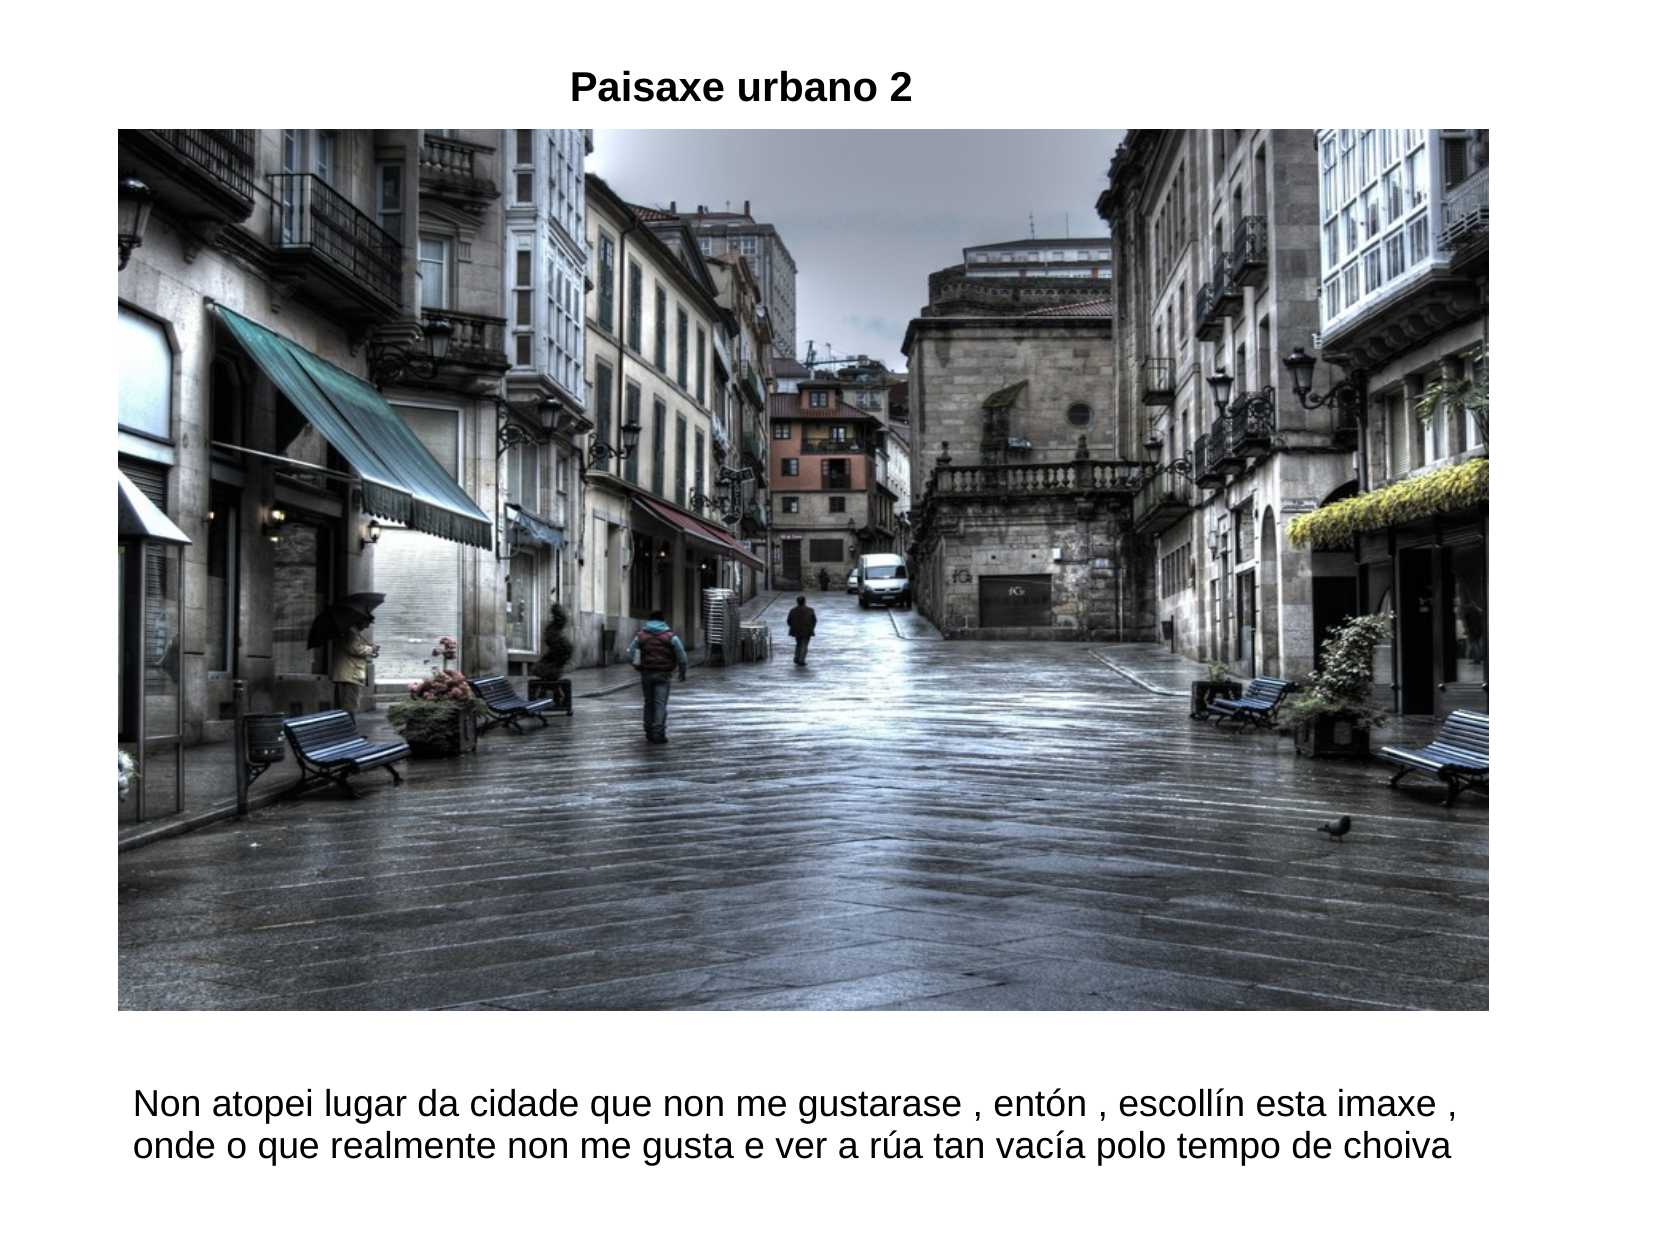

Paisaxe urbano 2
Non atopei lugar da cidade que non me gustarase , entón , escollín esta imaxe , onde o que realmente non me gusta e ver a rúa tan vacía polo tempo de choiva